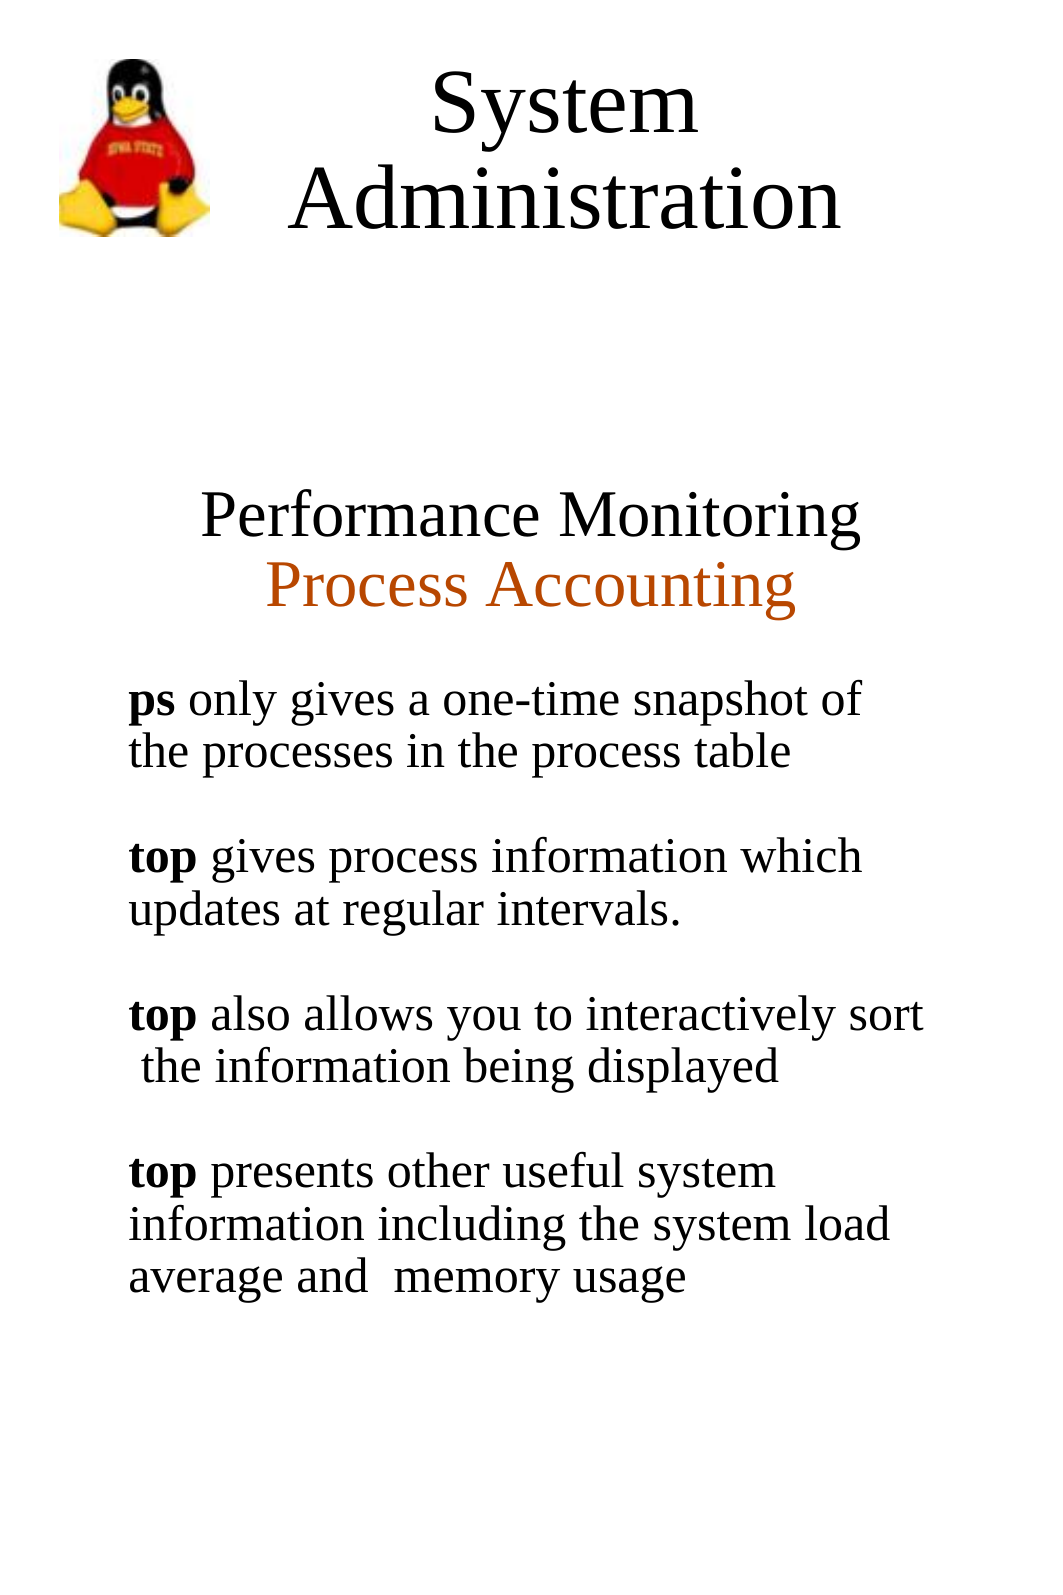

# System Administration
Performance Monitoring
Process Accounting
ps only gives a one-time snapshot of the processes in the process table
top gives process information which updates at regular intervals.
top also allows you to interactively sort the information being displayed
top presents other useful system information including the system load average and memory usage